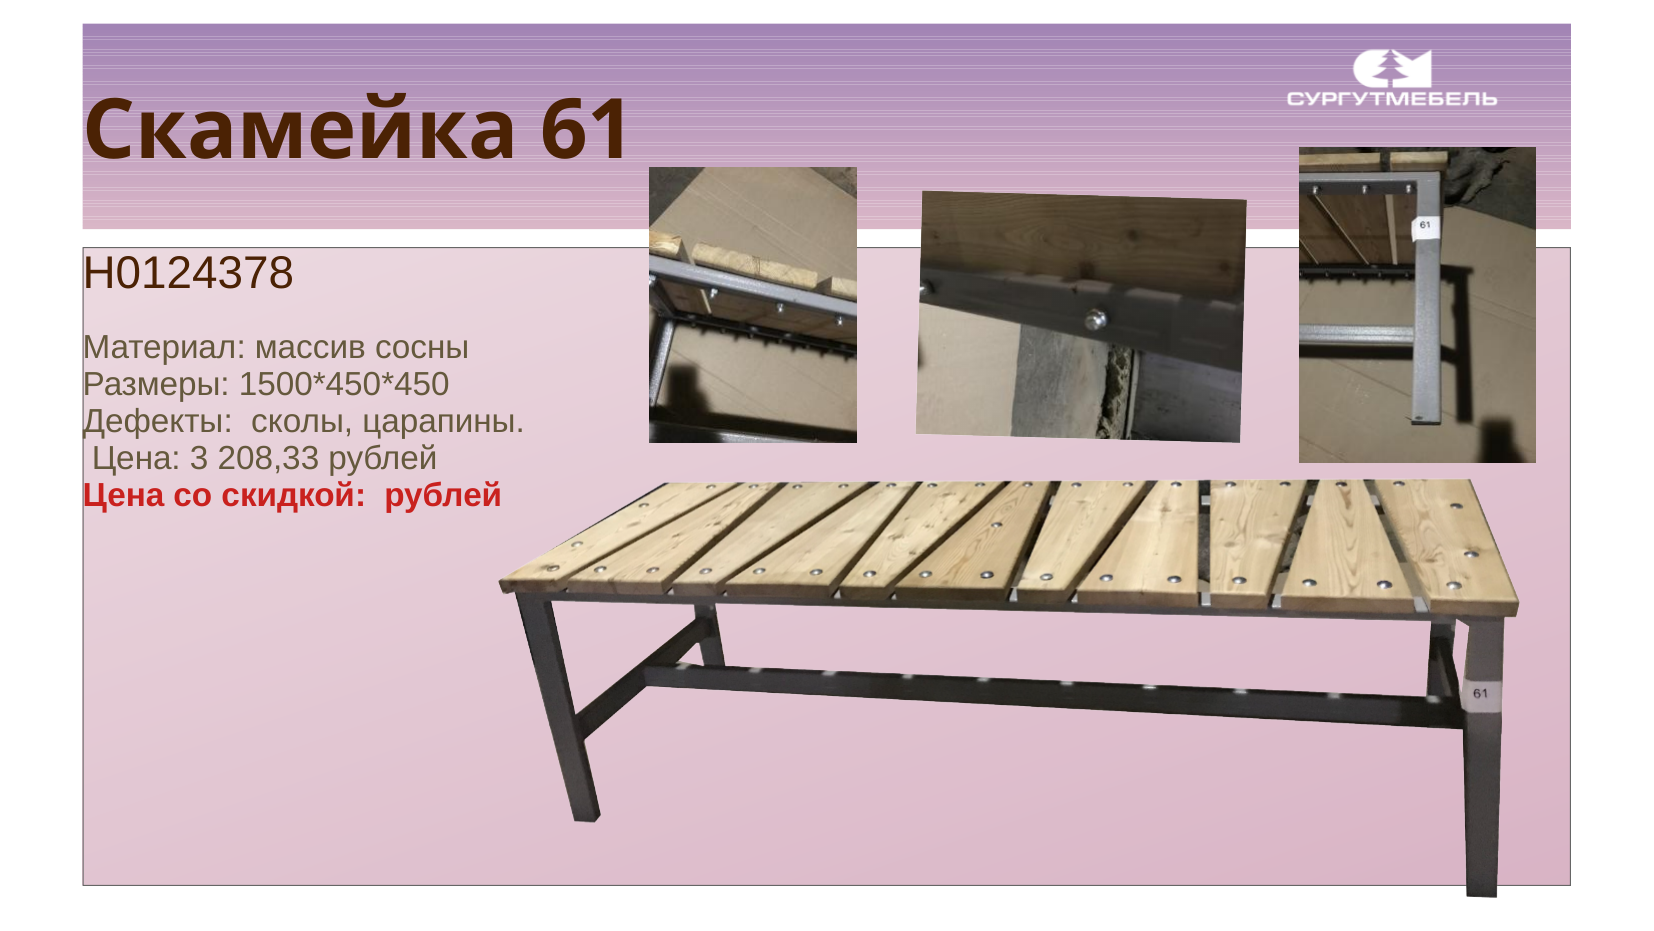

# Скамейка 61
Н0124378
Материал: массив сосны
Размеры: 1500*450*450
Дефекты: сколы, царапины.
 Цена: 3 208,33 рублей
Цена со скидкой: рублей